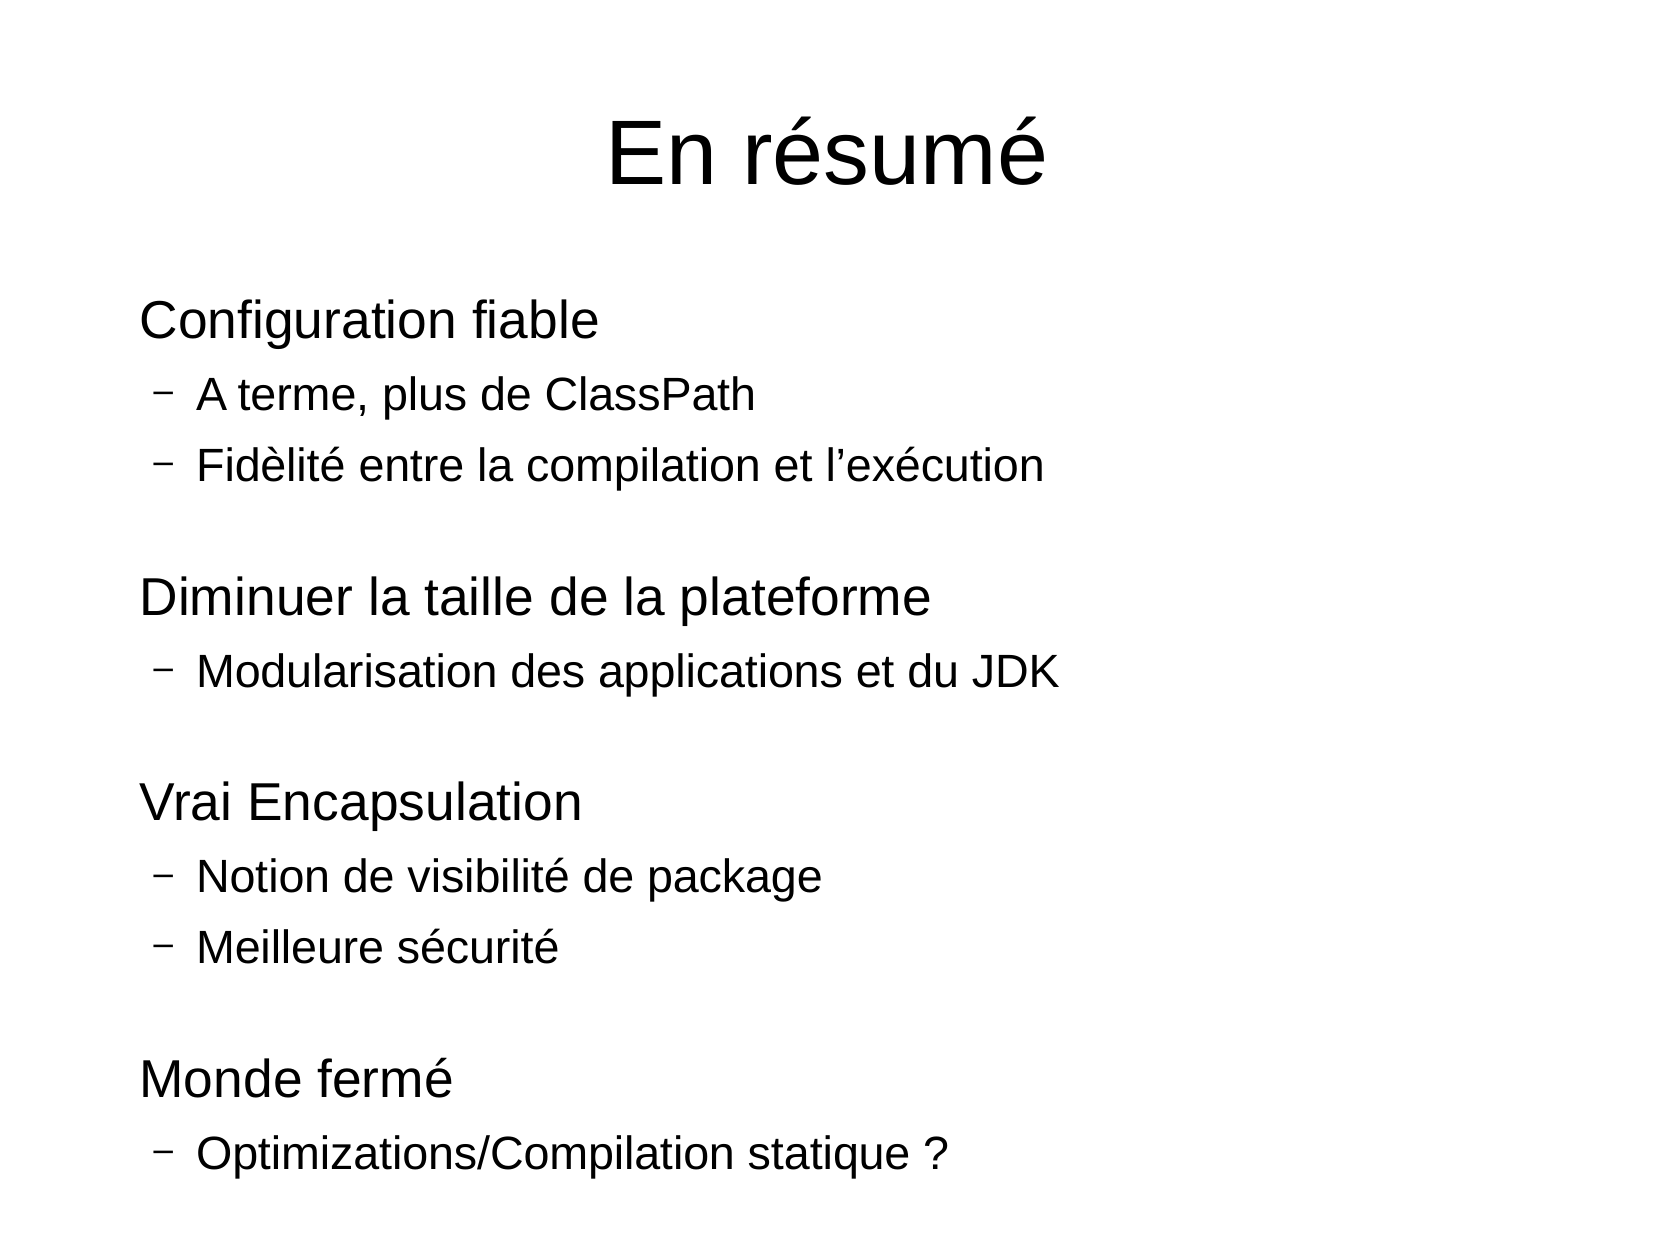

# En résumé
Configuration fiable
A terme, plus de ClassPath
Fidèlité entre la compilation et l’exécution
Diminuer la taille de la plateforme
Modularisation des applications et du JDK
Vrai Encapsulation
Notion de visibilité de package
Meilleure sécurité
Monde fermé
Optimizations/Compilation statique ?